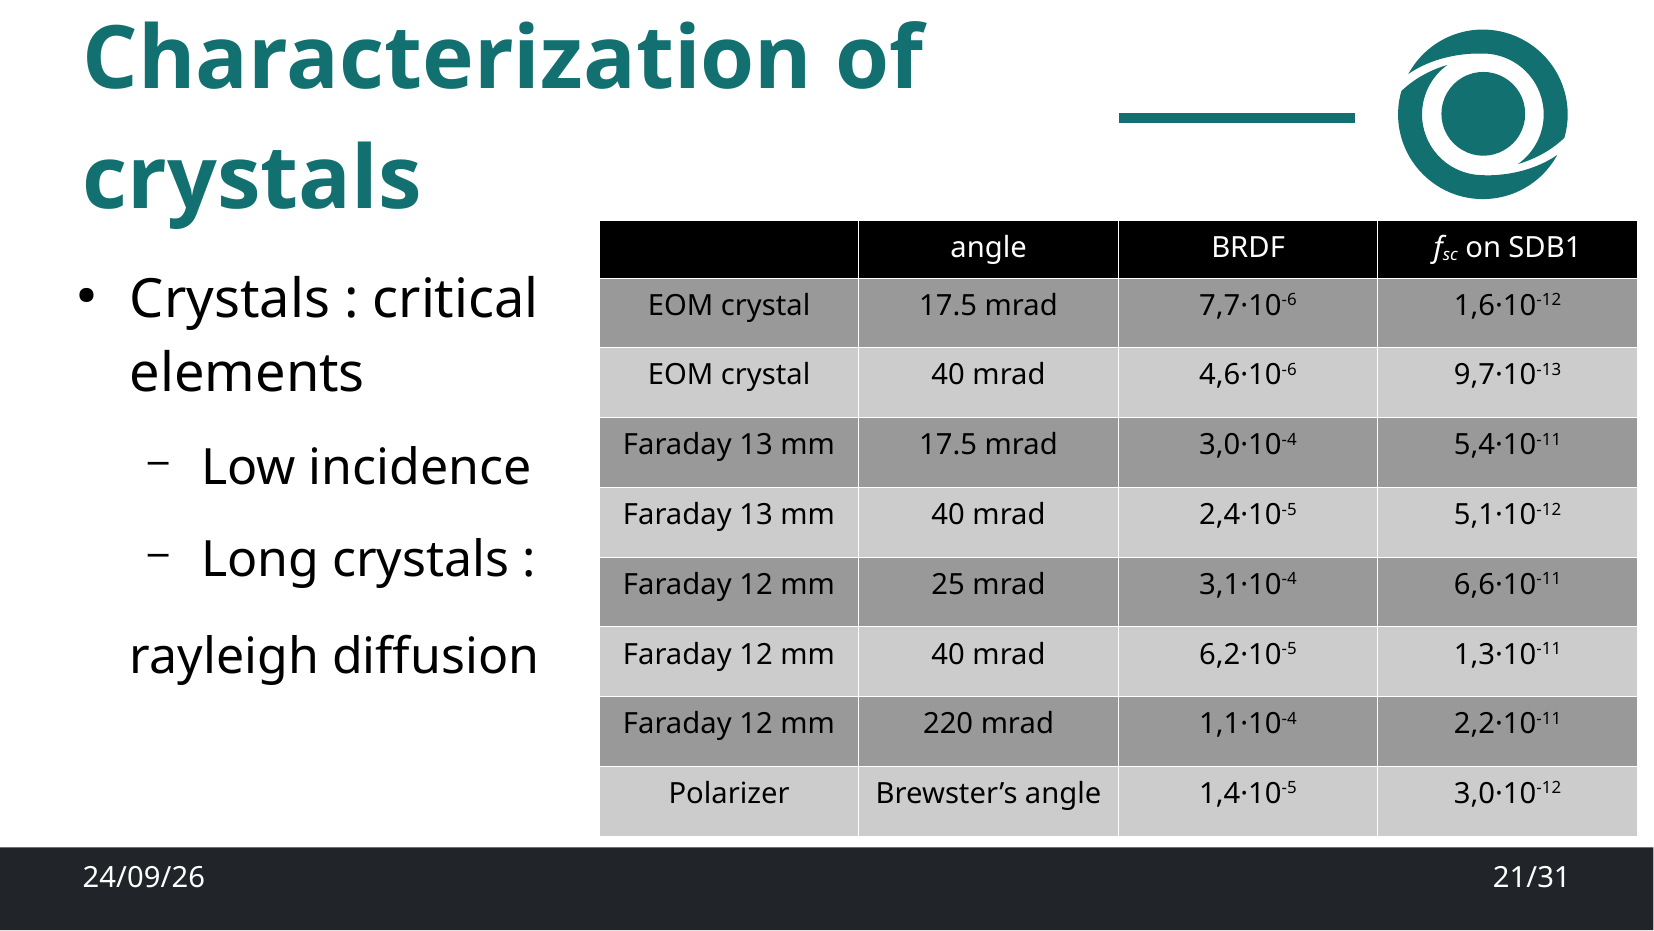

# Characterization of crystals
| optic | angle | BRDF | fsc on SDB1 |
| --- | --- | --- | --- |
| EOM crystal | 17.5 mrad | 7,7·10-6 | 1,6·10-12 |
| EOM crystal | 40 mrad | 4,6·10-6 | 9,7·10-13 |
| Faraday 13 mm | 17.5 mrad | 3,0·10-4 | 5,4·10-11 |
| Faraday 13 mm | 40 mrad | 2,4·10-5 | 5,1·10-12 |
| Faraday 12 mm | 25 mrad | 3,1·10-4 | 6,6·10-11 |
| Faraday 12 mm | 40 mrad | 6,2·10-5 | 1,3·10-11 |
| Faraday 12 mm | 220 mrad | 1,1·10-4 | 2,2·10-11 |
| Polarizer | Brewster’s angle | 1,4·10-5 | 3,0·10-12 |
Crystals : critical elements
Low incidence
Long crystals :
rayleigh diffusion
21